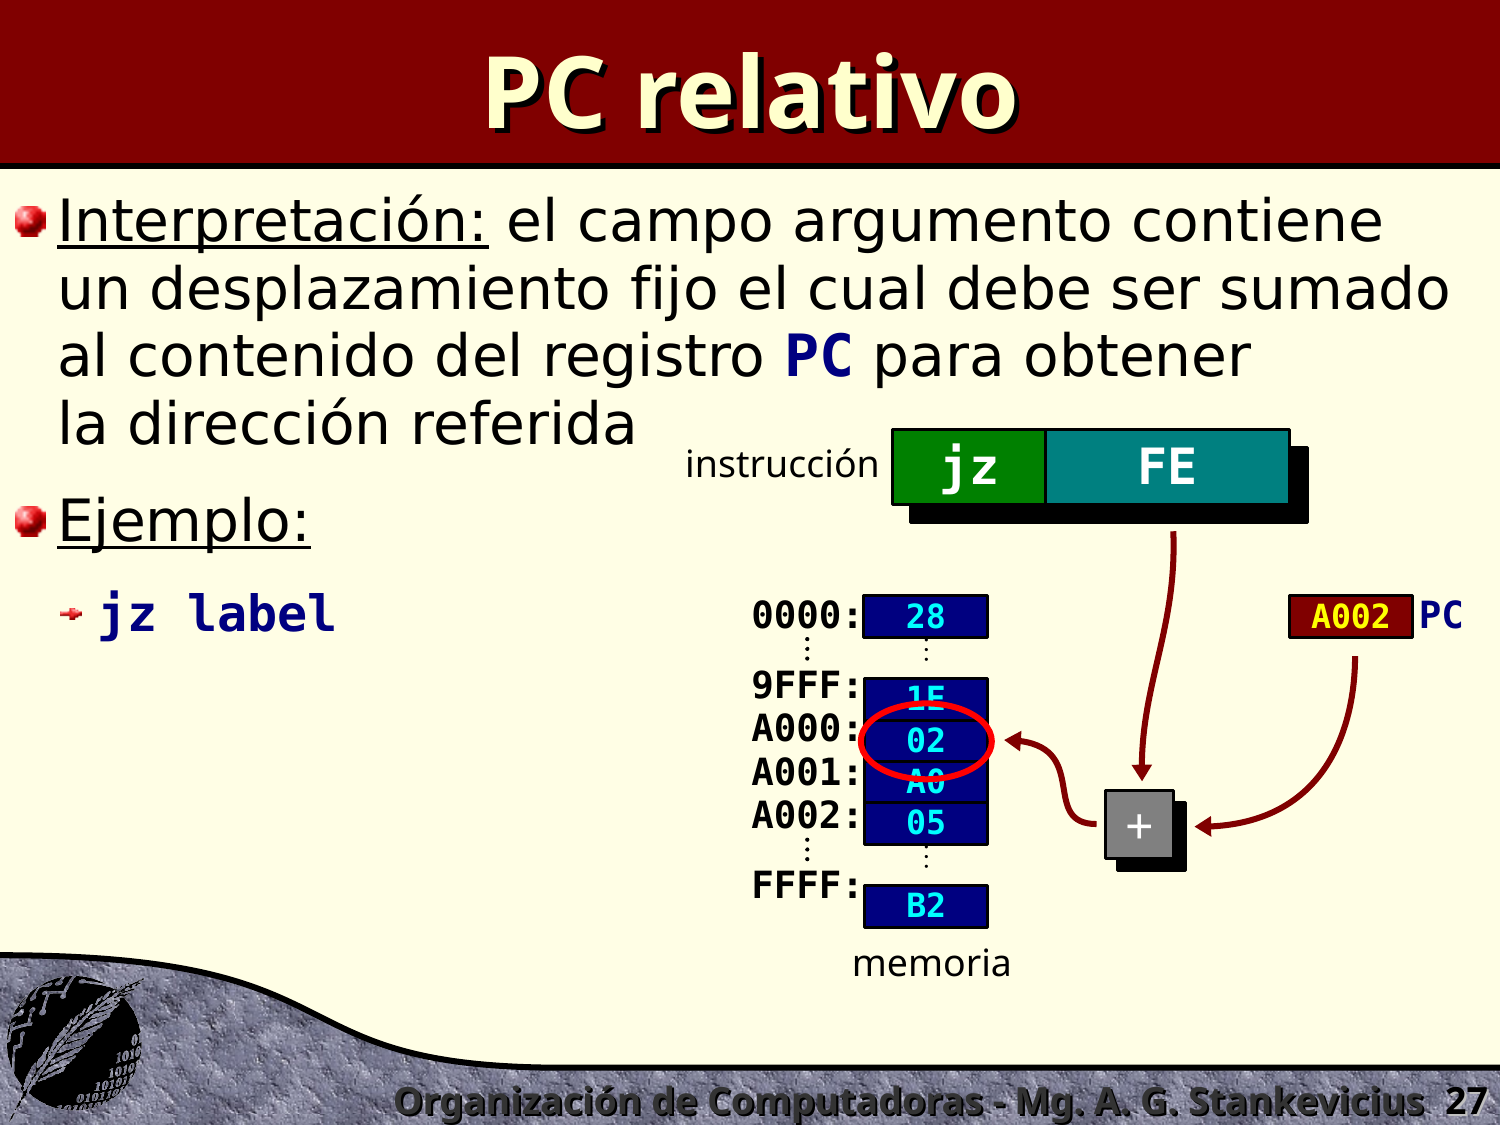

# PC relativo
Interpretación: el campo argumento contiene un desplazamiento fijo el cual debe ser sumado
al contenido del registro PC para obtener
la dirección referida
Ejemplo:
jz label
instrucción
jz
FE
0000:
⋮
9FFF:
A000:
A001:
A002:
⋮
FFFF:
PC
28
A002
⋮
1E
02
A0
+
05
⋮
B2
memoria
27